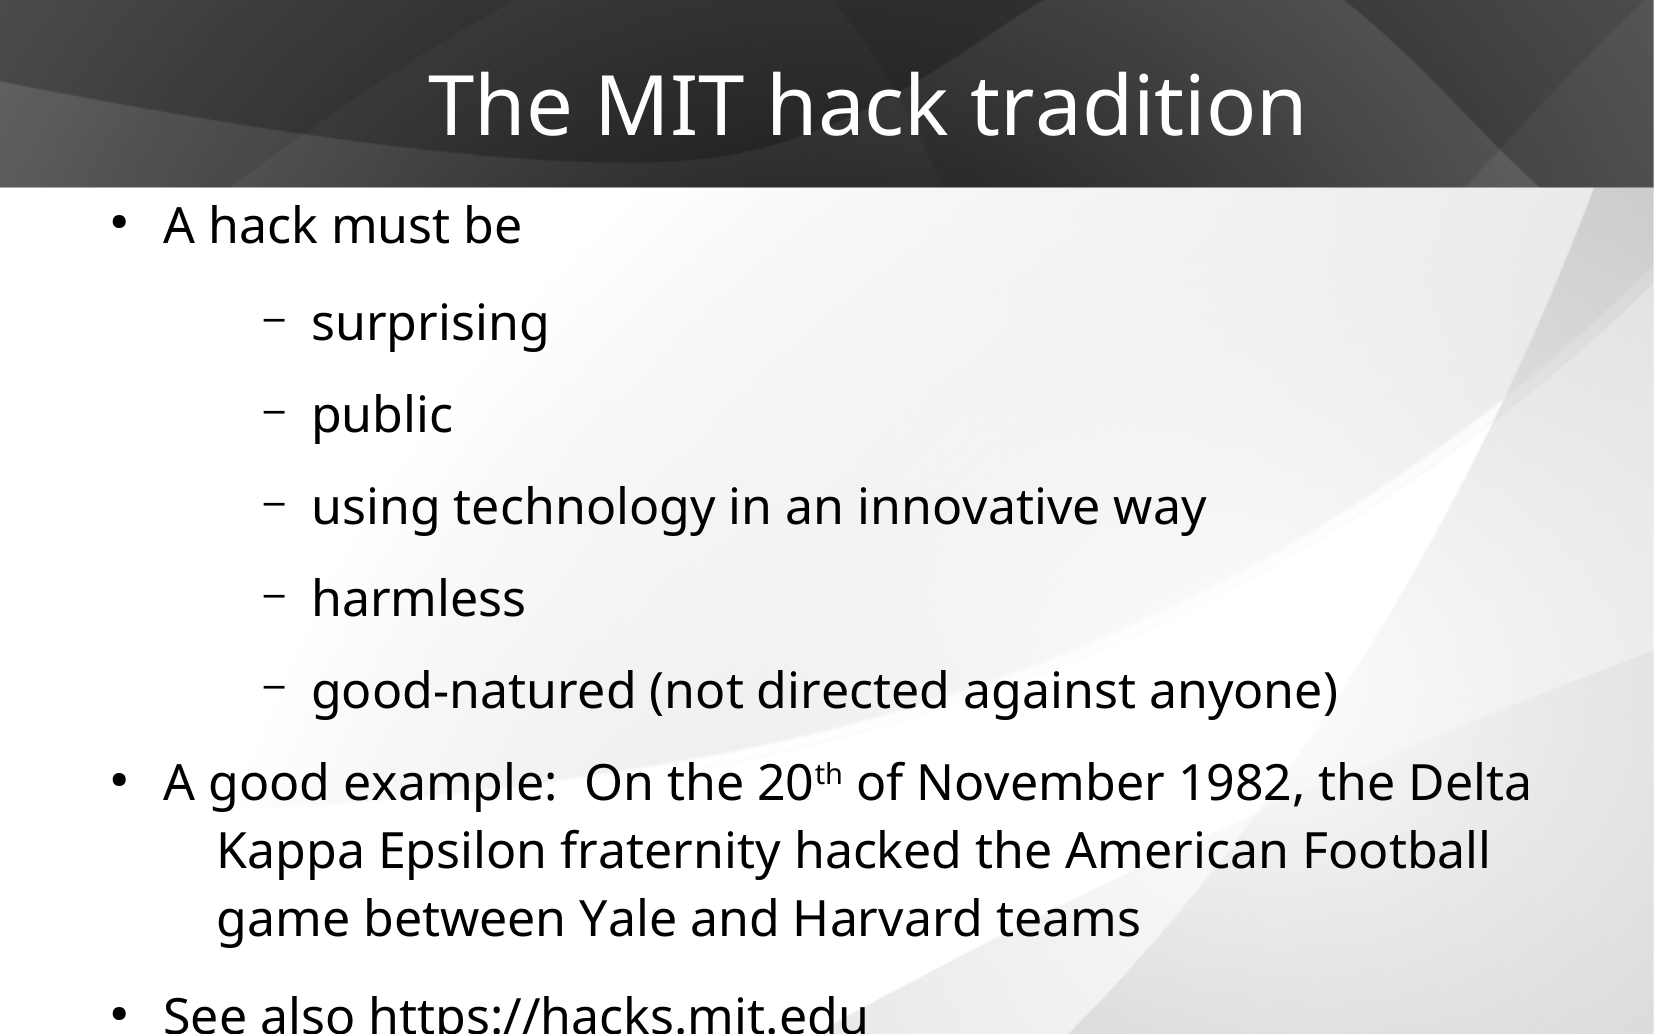

# The MIT hack tradition
A hack must be
surprising
public
using technology in an innovative way
harmless
good-natured (not directed against anyone)
A good example: On the 20th of November 1982, the Delta Kappa Epsilon fraternity hacked the American Football game between Yale and Harvard teams
See also https://hacks.mit.edu